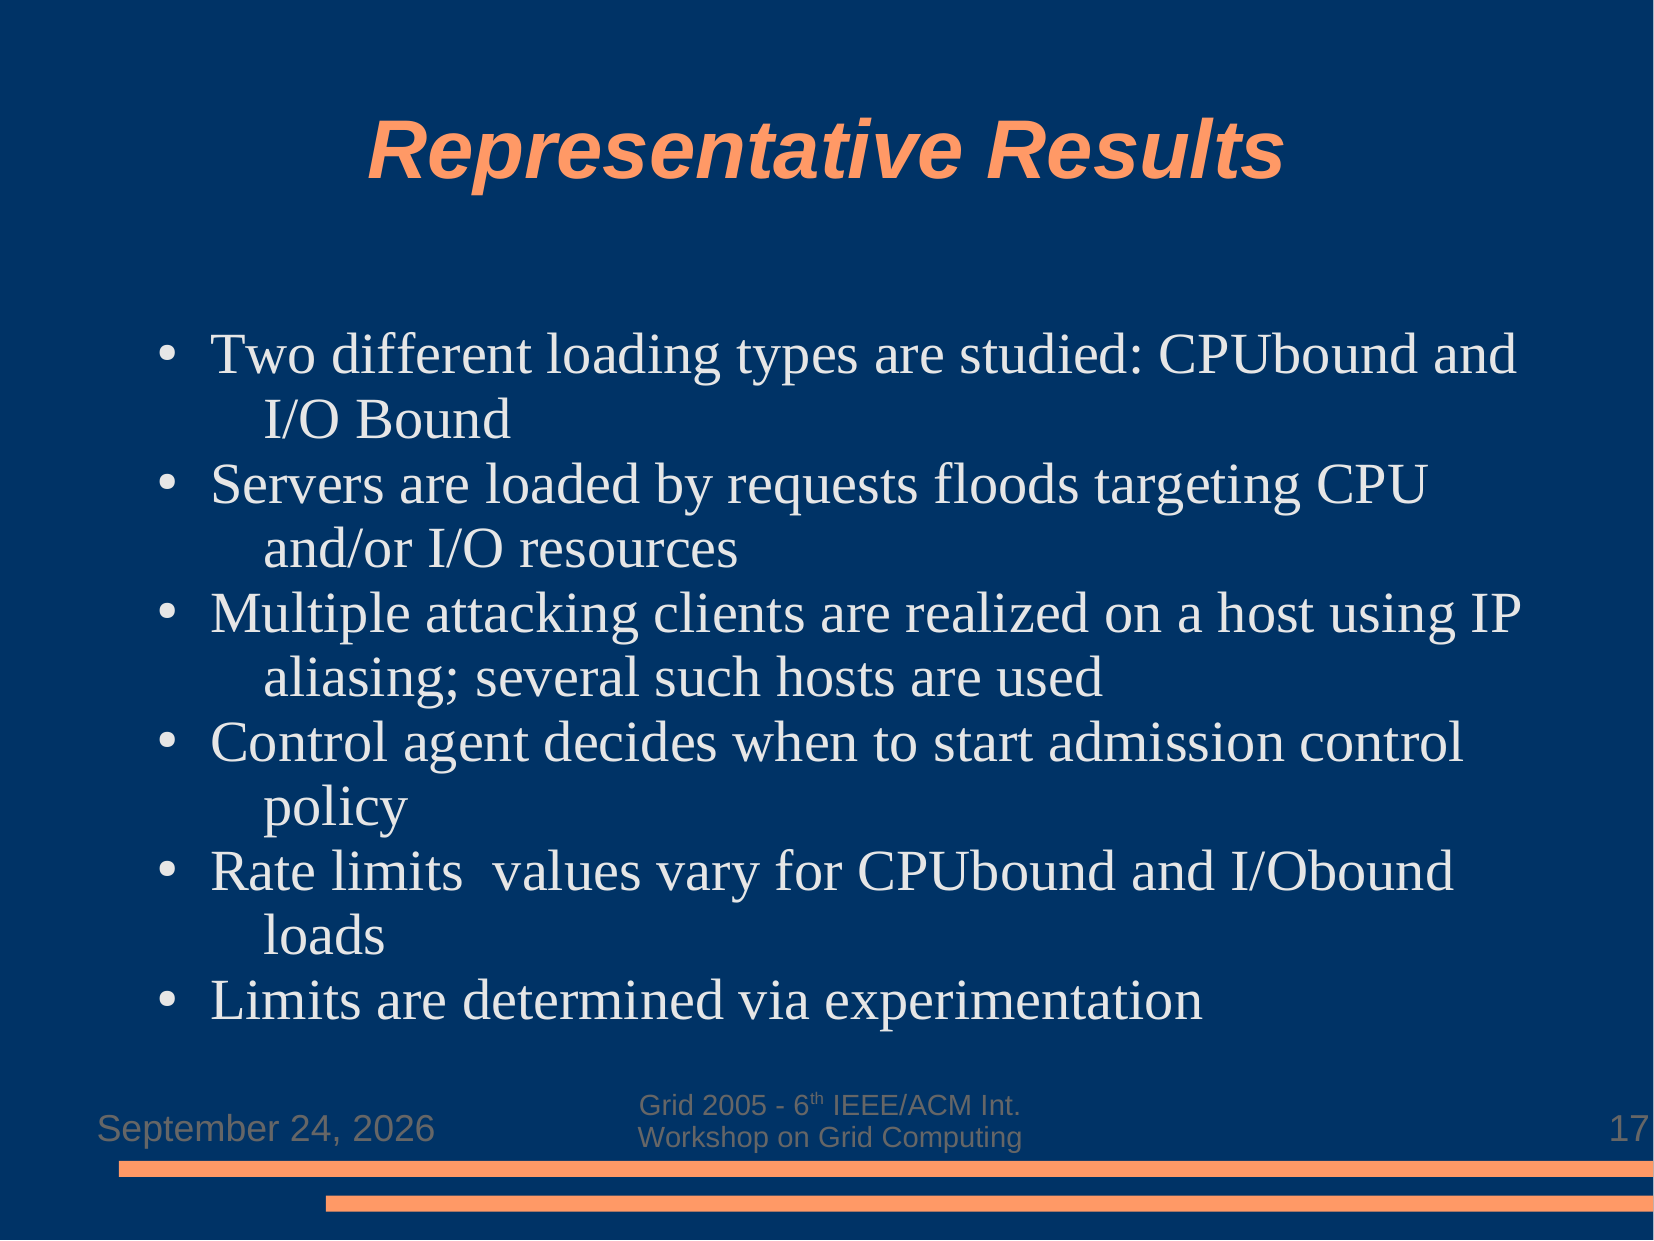

# Representative Results
Two different loading types are studied: CPU­bound and I/O Bound
Servers are loaded by requests floods targeting CPU and/or I/O resources
Multiple attacking clients are realized on a host using IP aliasing; several such hosts are used
Control agent decides when to start admission control policy
Rate limits  values vary for CPU­bound and I/O­bound loads
Limits are determined via experimentation